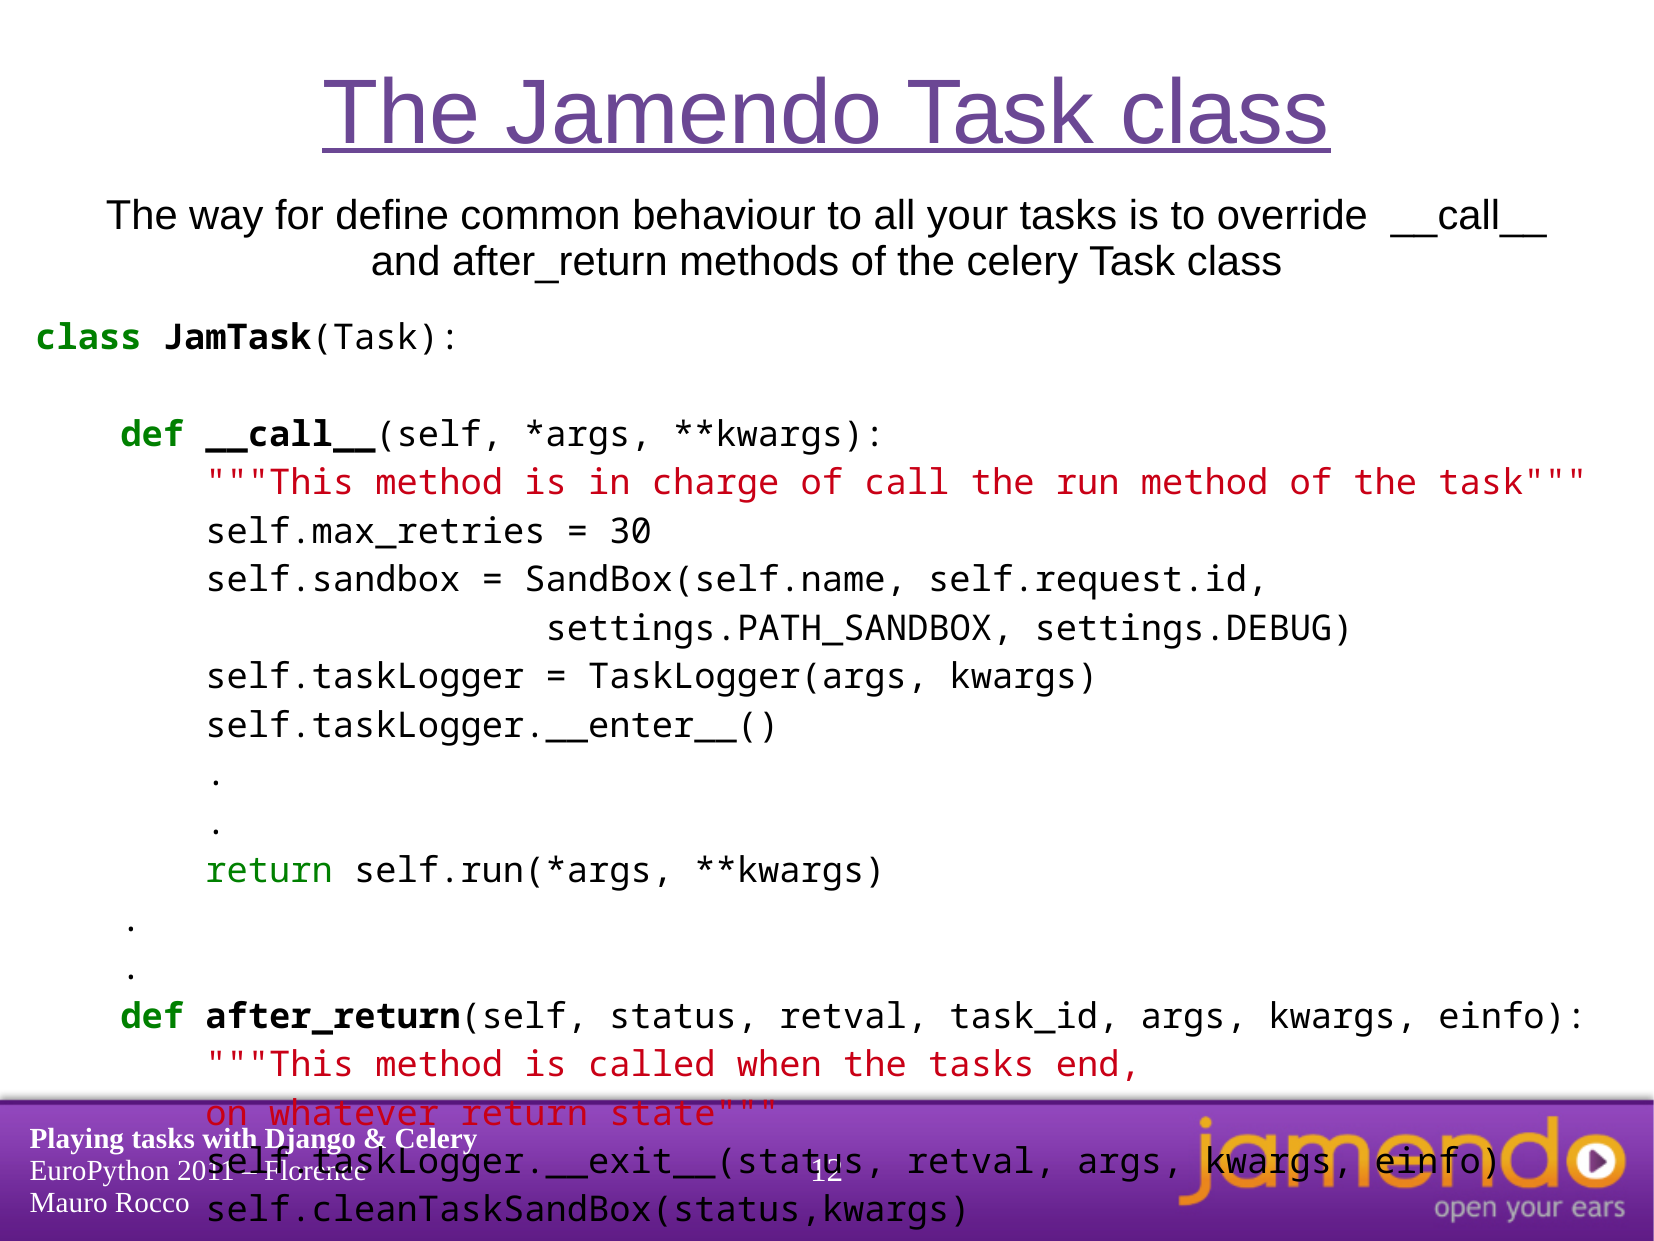

# The Jamendo Task class
The way for define common behaviour to all your tasks is to override __call__ and after_return methods of the celery Task class
class JamTask(Task):
 def __call__(self, *args, **kwargs):
 """This method is in charge of call the run method of the task"""
 self.max_retries = 30
 self.sandbox = SandBox(self.name, self.request.id, settings.PATH_SANDBOX, settings.DEBUG)
 self.taskLogger = TaskLogger(args, kwargs)
 self.taskLogger.__enter__()
 .
 .
 return self.run(*args, **kwargs)
 .
 .
 def after_return(self, status, retval, task_id, args, kwargs, einfo):
 """This method is called when the tasks end,
 on whatever return state"""
 self.taskLogger.__exit__(status, retval, args, kwargs, einfo)
 self.cleanTaskSandBox(status,kwargs)
 self.closeAllConnections()
12